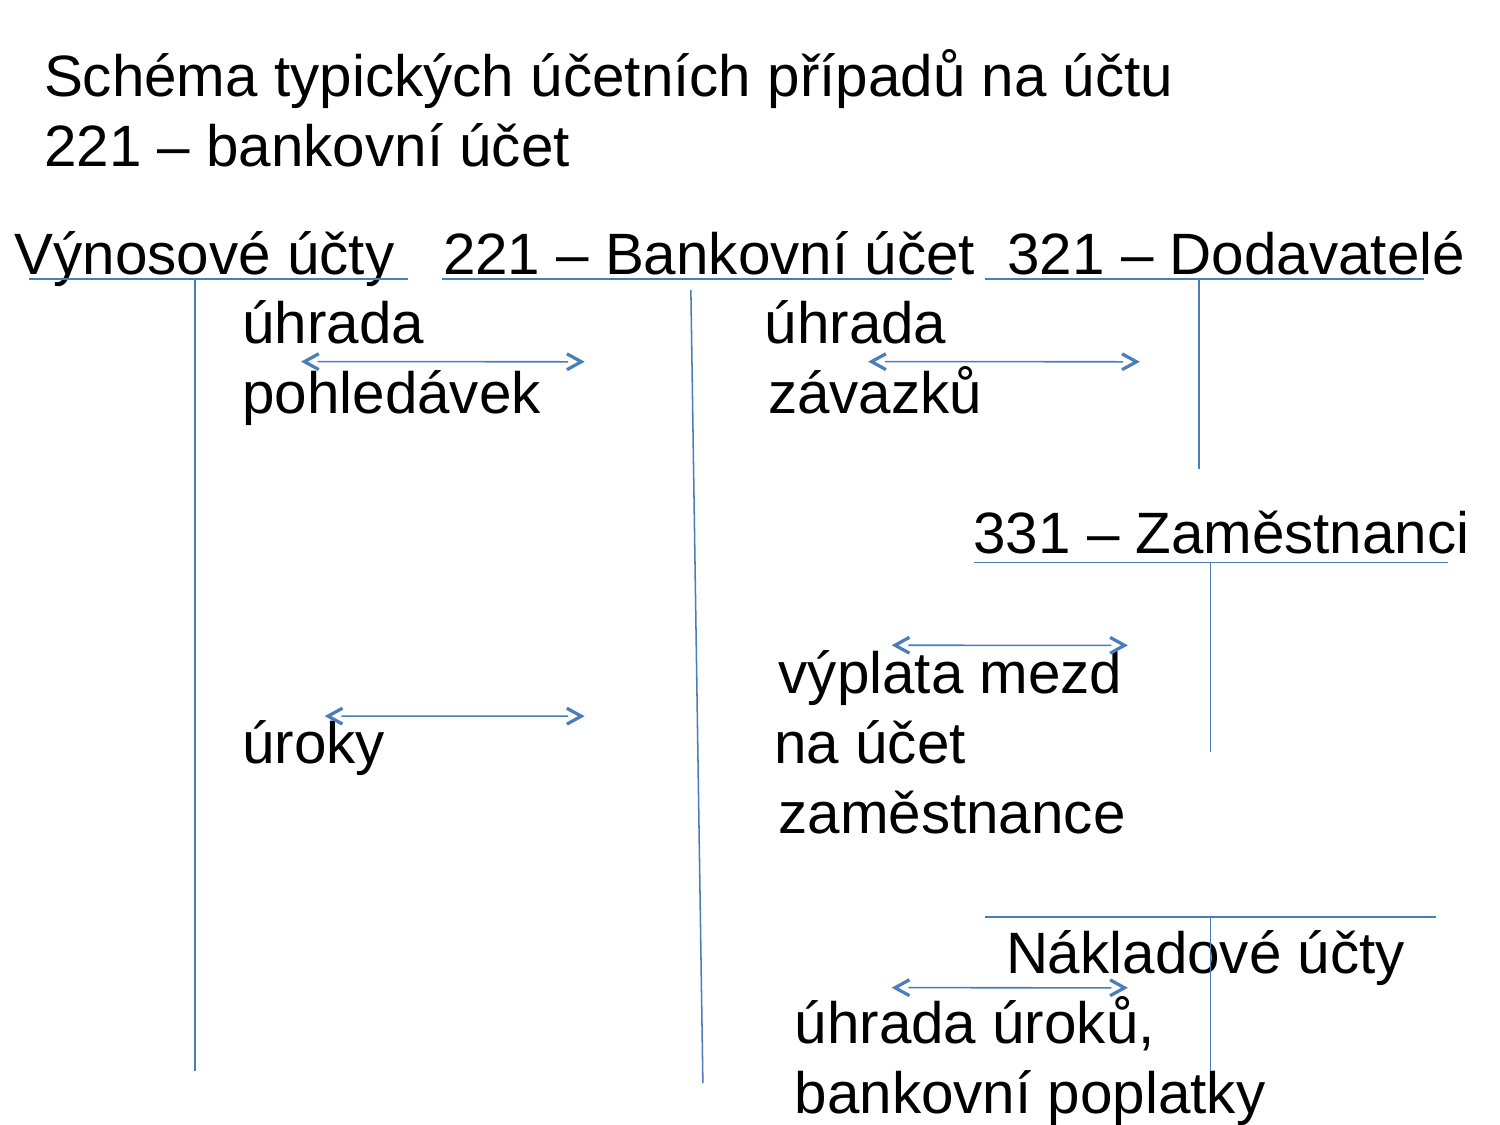

Schéma typických účetních případů na účtu
221 – bankovní účet
Výnosové účty 221 – Bankovní účet 321 – Dodavatelé
 úhrada úhrada
 pohledávek závazků
 331 – Zaměstnanci
 výplata mezd
 úroky na účet
 zaměstnance
 Nákladové účty
 úhrada úroků,
 bankovní poplatky